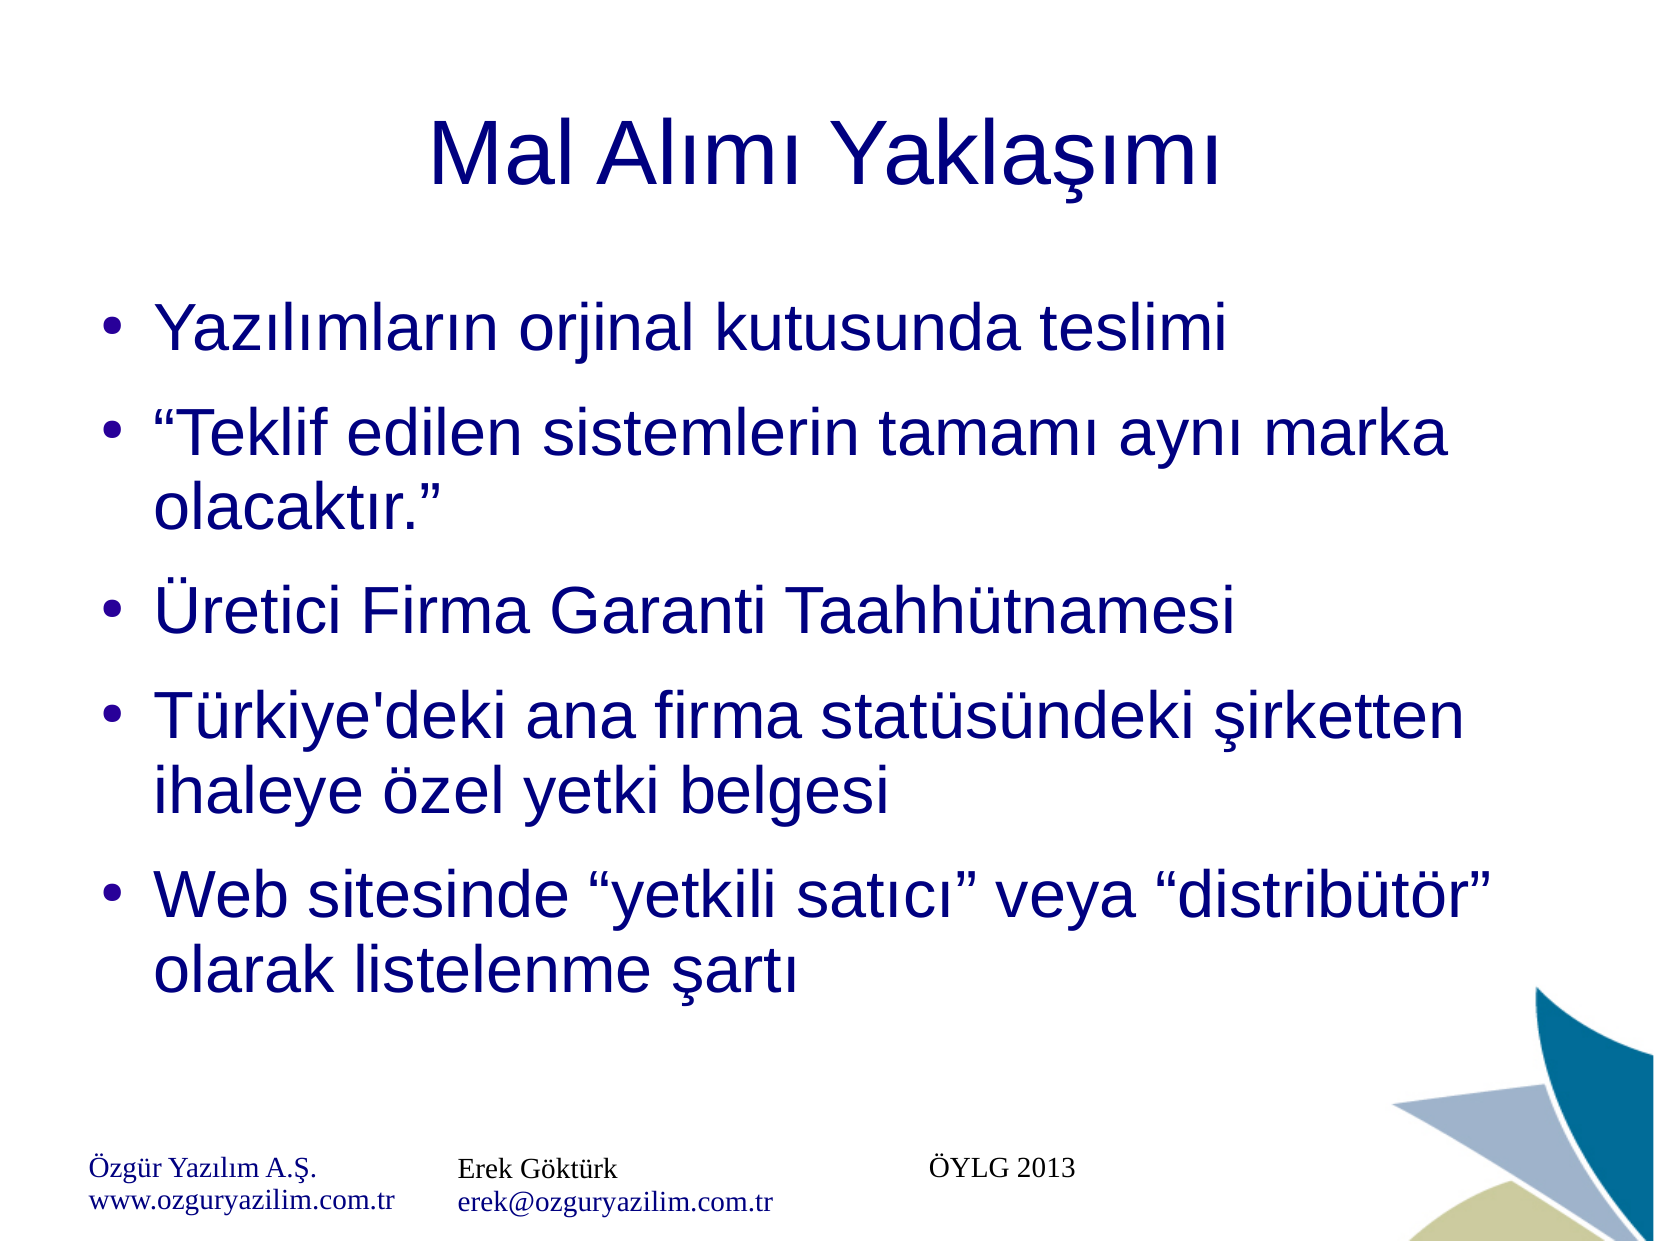

# Mal Alımı Yaklaşımı
Yazılımların orjinal kutusunda teslimi
“Teklif edilen sistemlerin tamamı aynı marka olacaktır.”
Üretici Firma Garanti Taahhütnamesi
Türkiye'deki ana firma statüsündeki şirketten ihaleye özel yetki belgesi
Web sitesinde “yetkili satıcı” veya “distribütör” olarak listelenme şartı